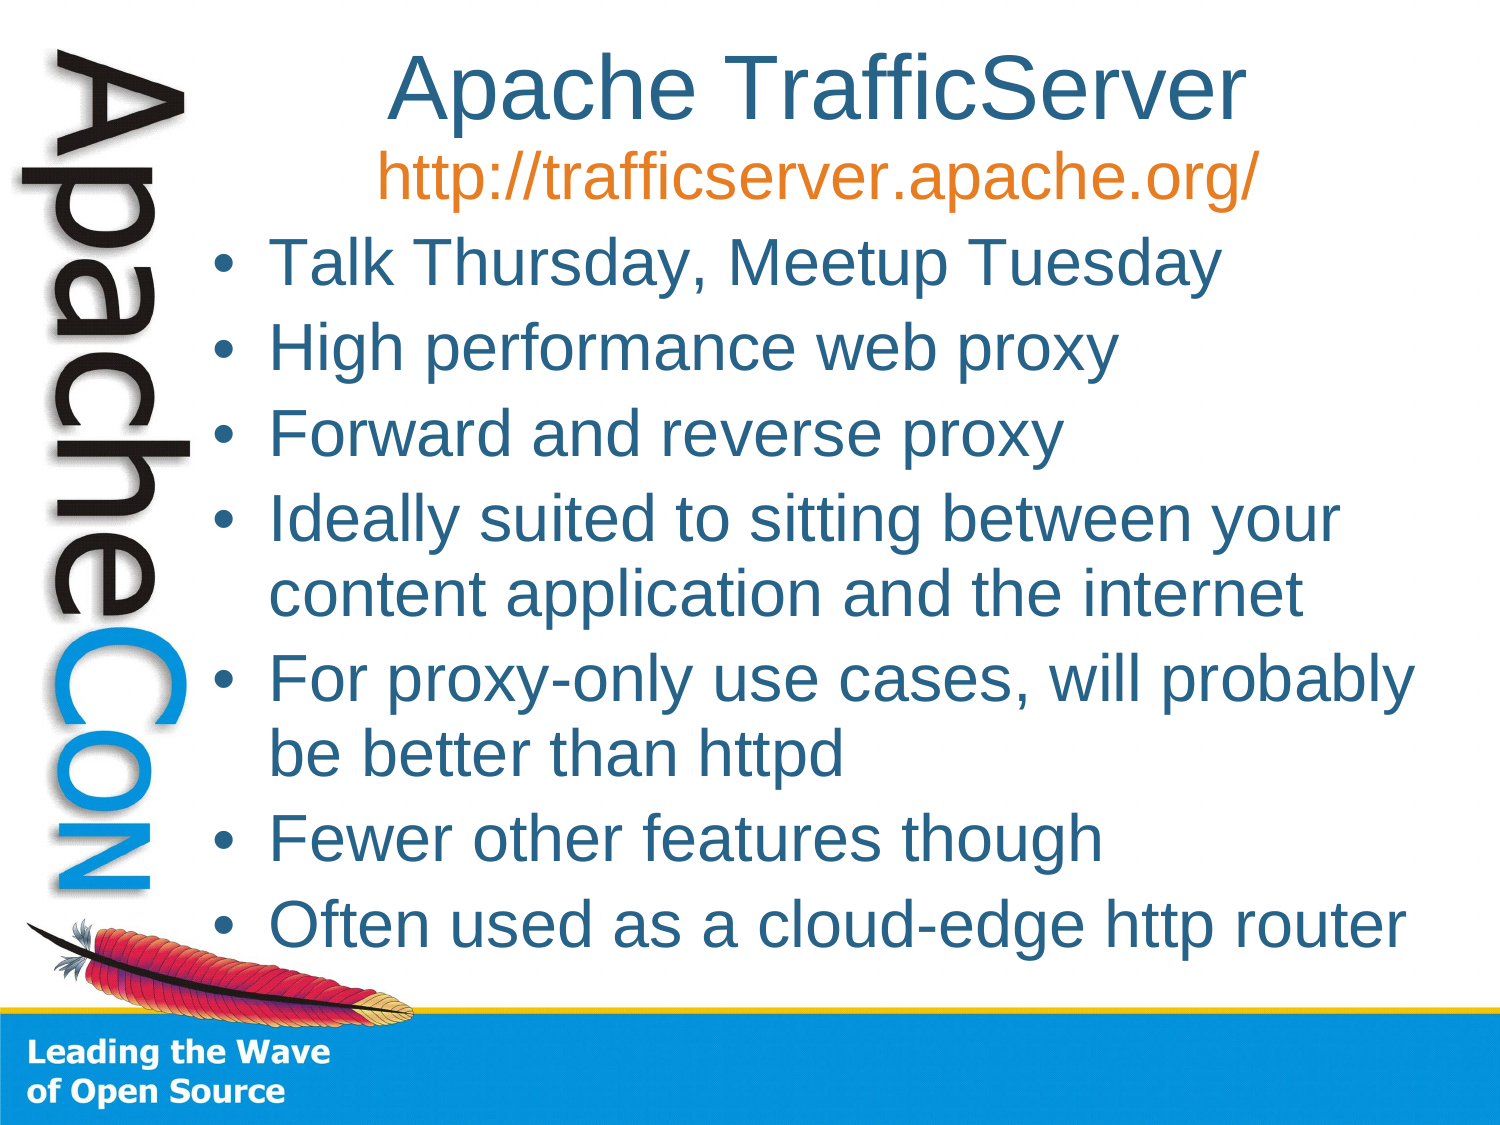

# Apache TrafficServer http://trafficserver.apache.org/
Talk Thursday, Meetup Tuesday
High performance web proxy
Forward and reverse proxy
Ideally suited to sitting between your content application and the internet
For proxy-only use cases, will probably be better than httpd
Fewer other features though
Often used as a cloud-edge http router